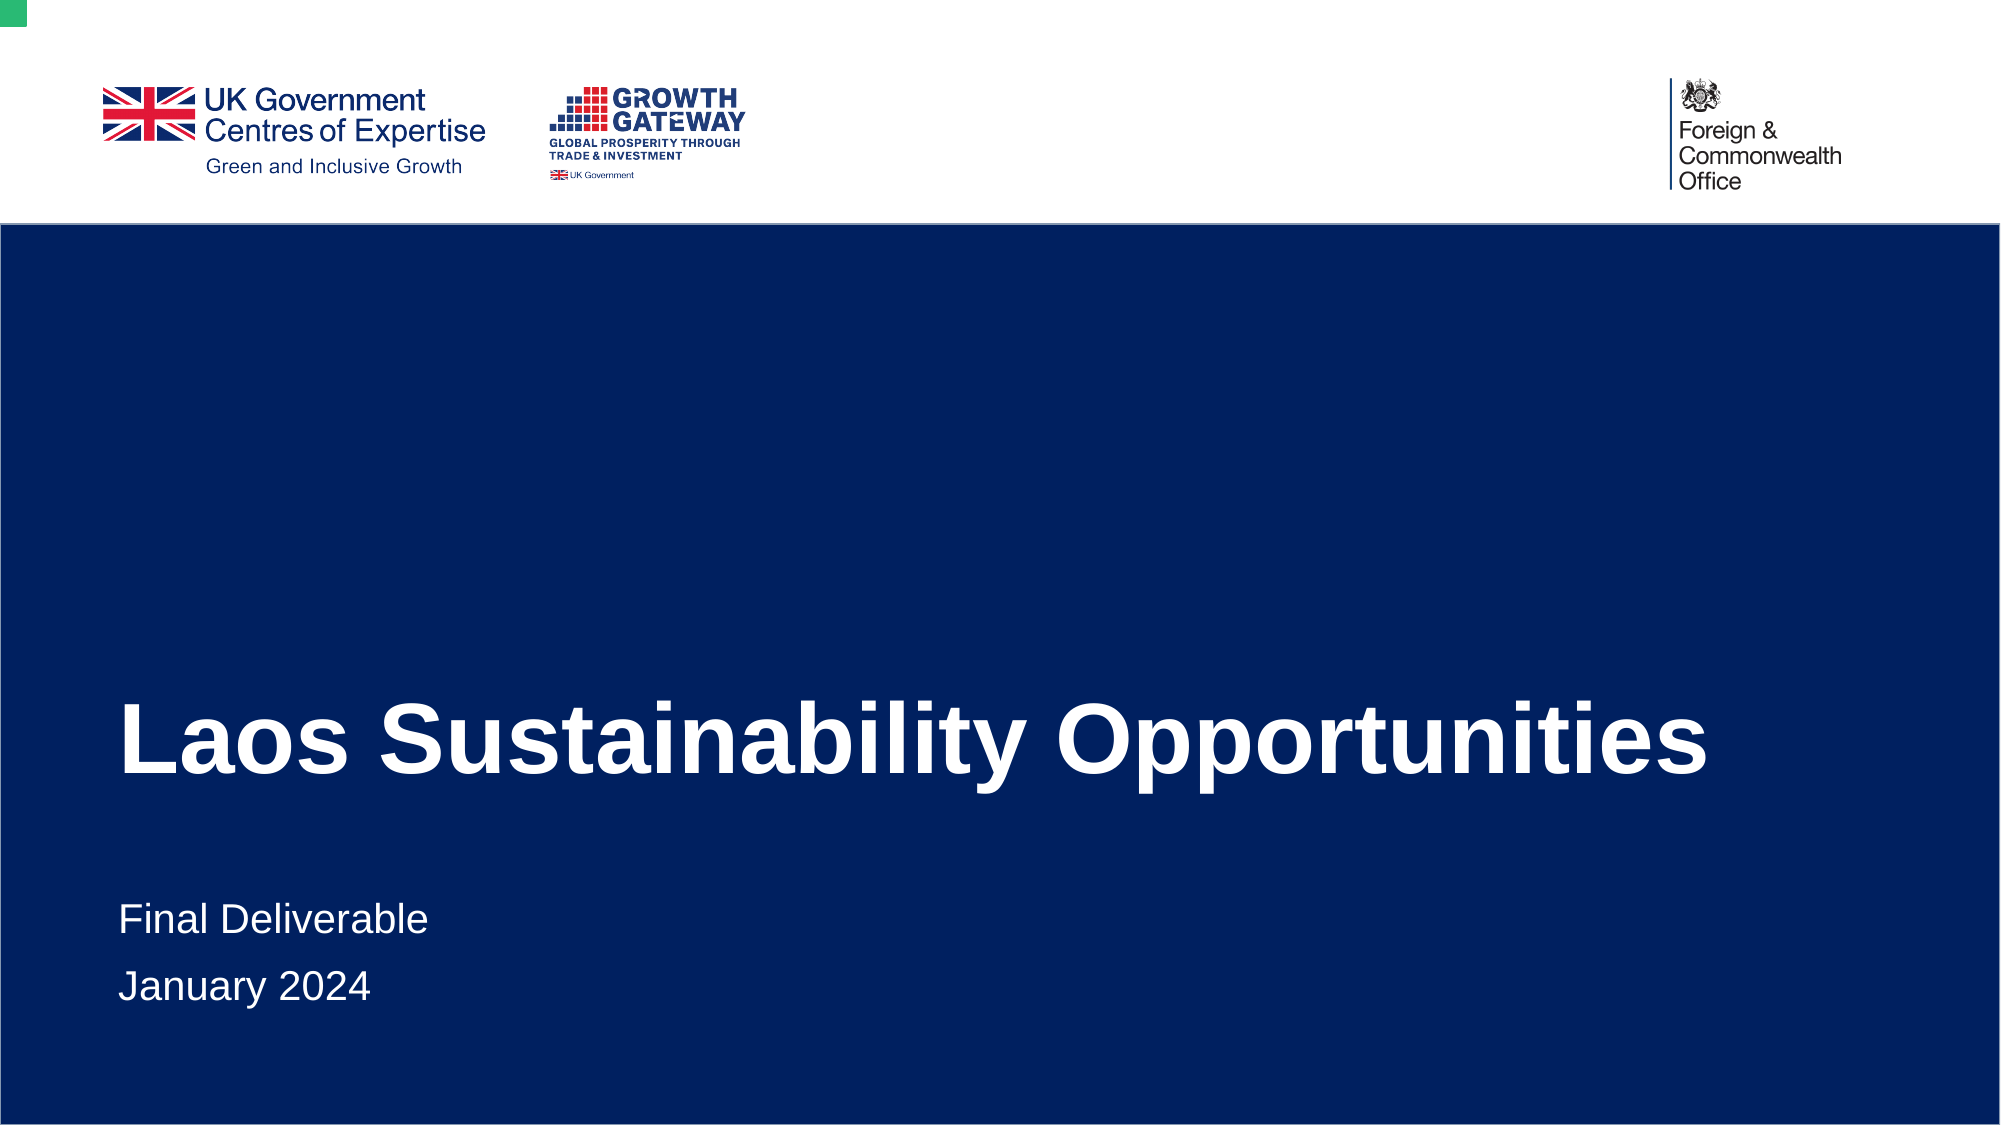

Laos Sustainability Opportunities
# Final Deliverable
January 2024